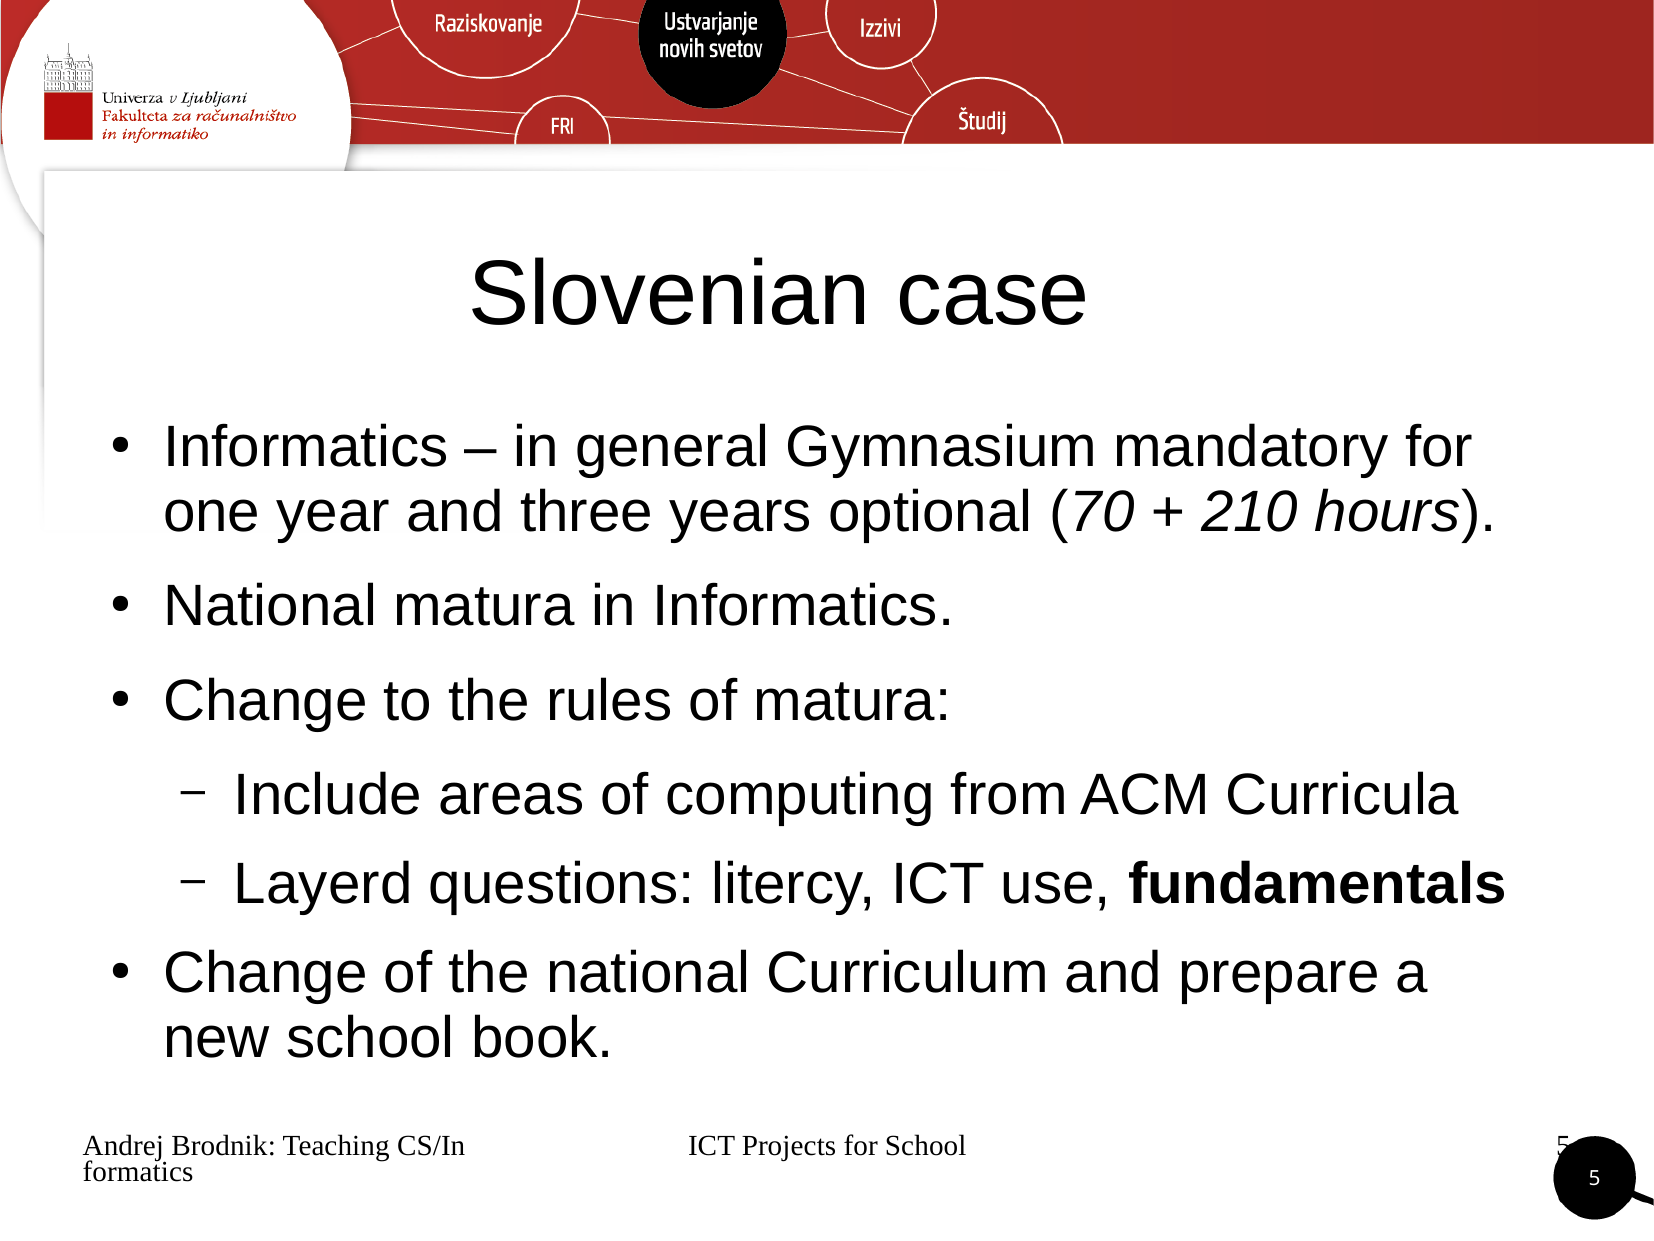

# Slovenian case
Informatics – in general Gymnasium mandatory for one year and three years optional (70 + 210 hours).
National matura in Informatics.
Change to the rules of matura:
Include areas of computing from ACM Curricula
Layerd questions: litercy, ICT use, fundamentals
Change of the national Curriculum and prepare a new school book.
Andrej Brodnik: Teaching CS/Informatics
ICT Projects for School
5